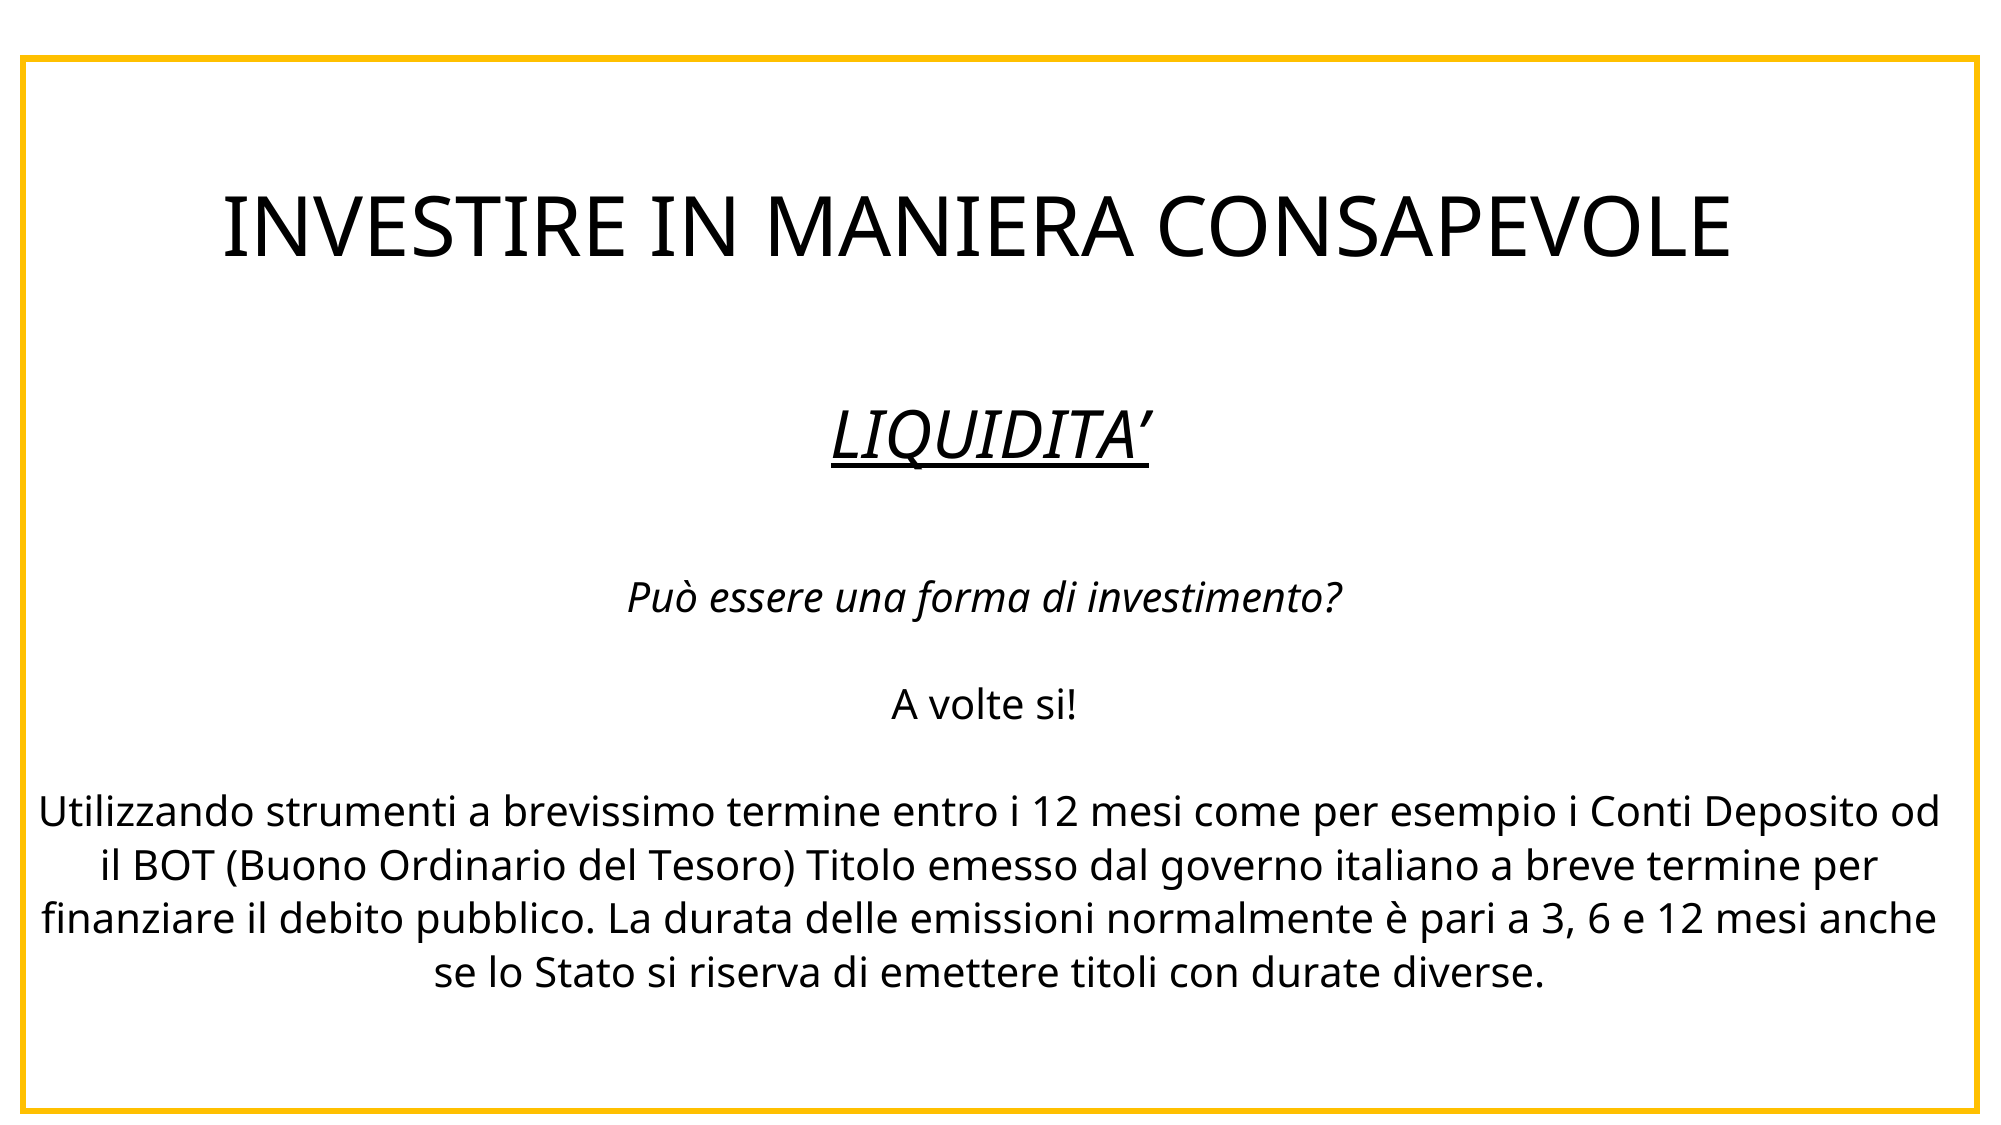

INVESTIRE IN MANIERA CONSAPEVOLE
LIQUIDITA’
Può essere una forma di investimento?
A volte si!
Utilizzando strumenti a brevissimo termine entro i 12 mesi come per esempio i Conti Deposito od il BOT (Buono Ordinario del Tesoro) Titolo emesso dal governo italiano a breve termine per finanziare il debito pubblico. La durata delle emissioni normalmente è pari a 3, 6 e 12 mesi anche se lo Stato si riserva di emettere titoli con durate diverse.